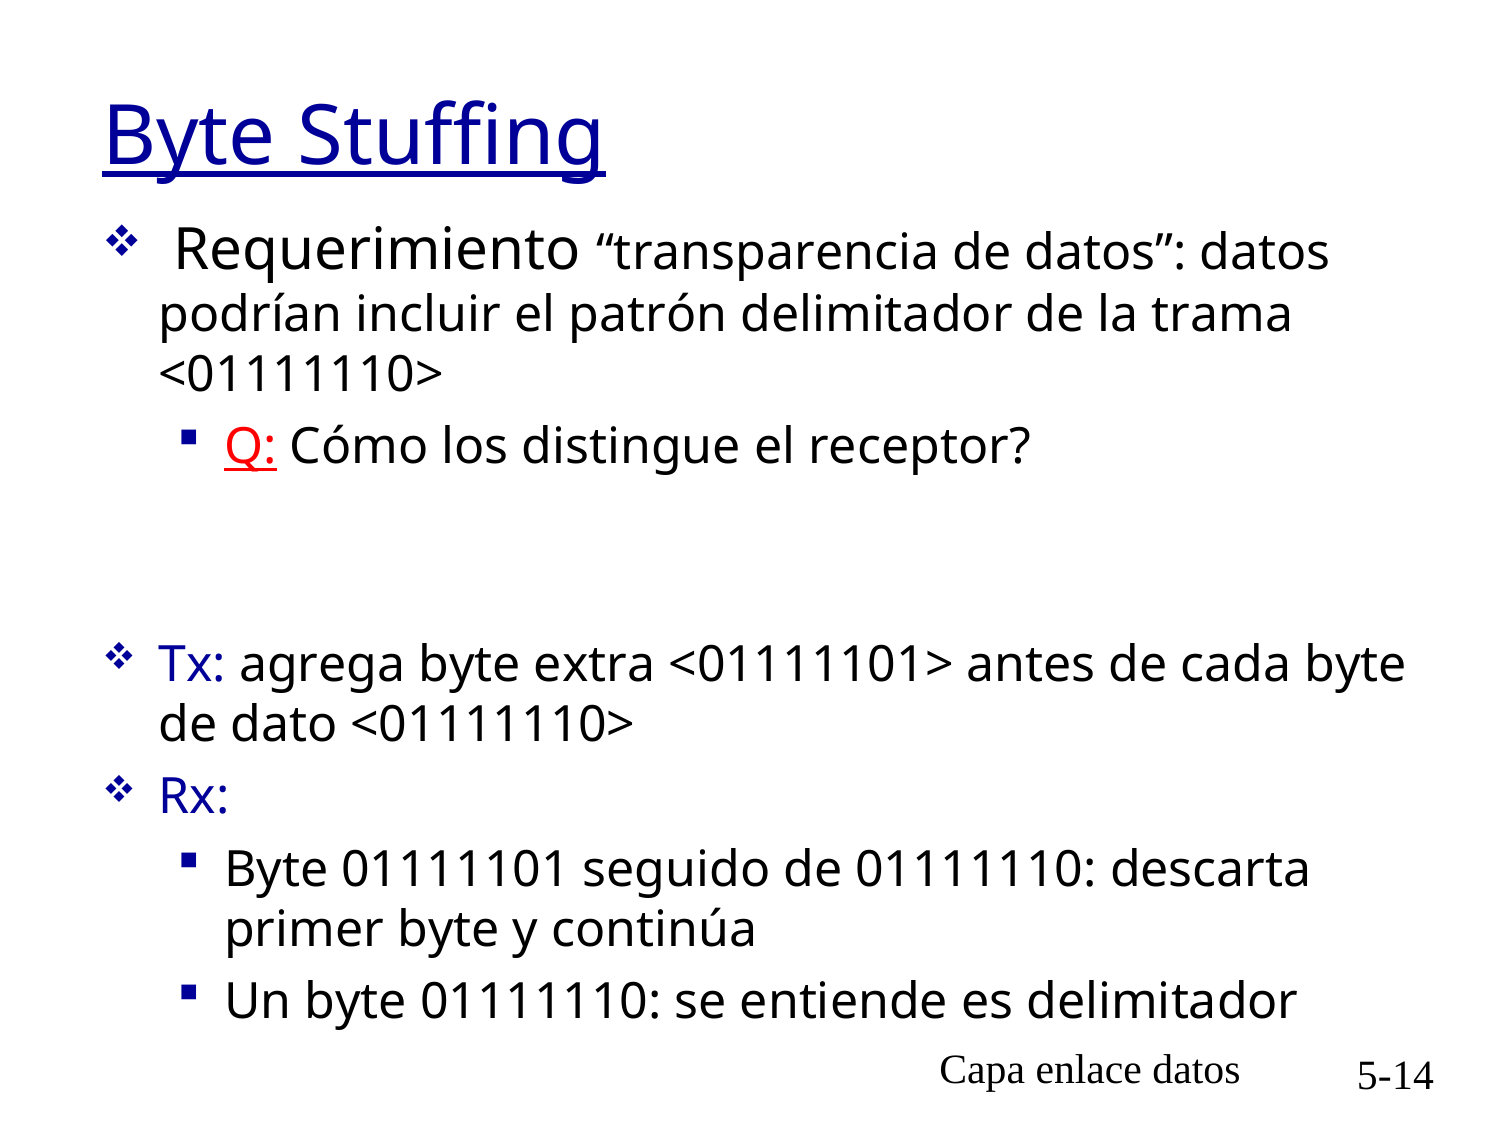

# Byte Stuffing
 Requerimiento “transparencia de datos”: datos podrían incluir el patrón delimitador de la trama <01111110>
Q: Cómo los distingue el receptor?
Tx: agrega byte extra <01111101> antes de cada byte de dato <01111110>
Rx:
Byte 01111101 seguido de 01111110: descarta primer byte y continúa
Un byte 01111110: se entiende es delimitador
14